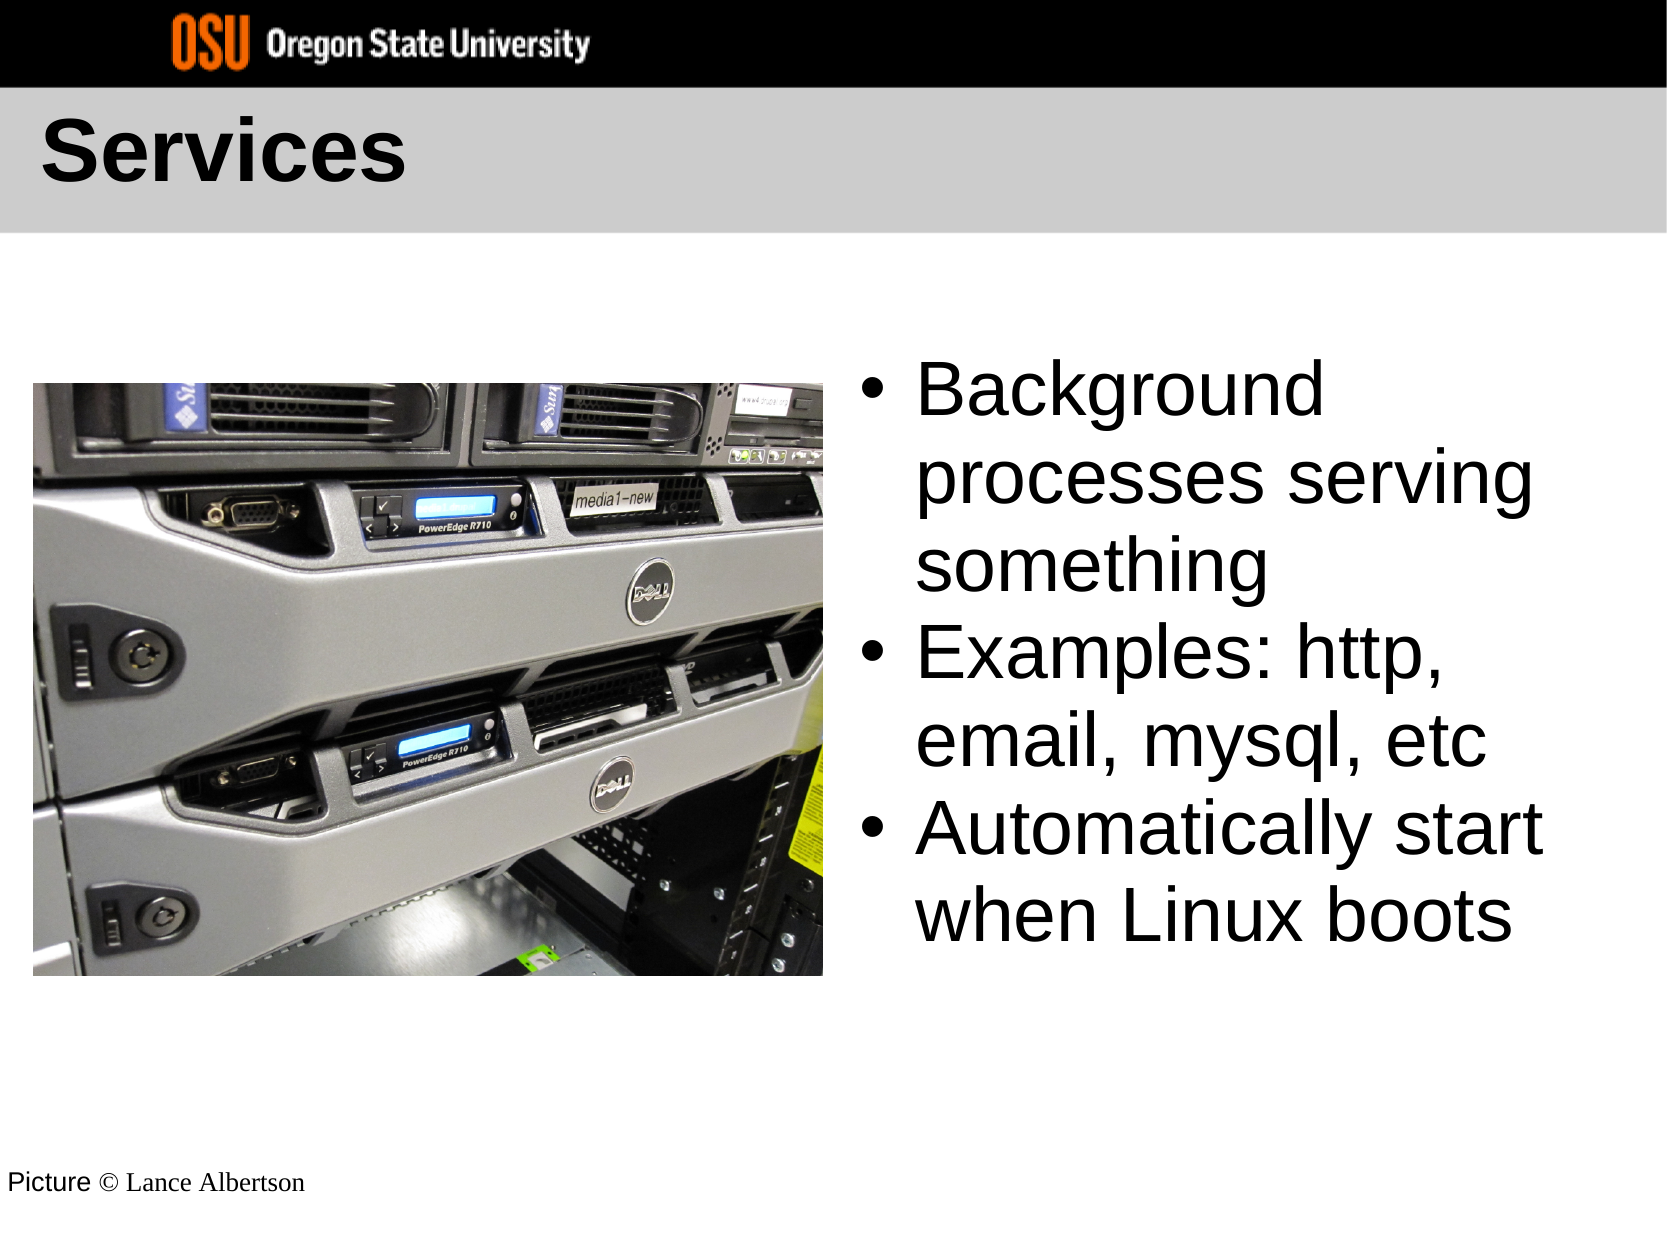

# Services
Background processes serving something
Examples: http, email, mysql, etc
Automatically start when Linux boots
Picture © Lance Albertson